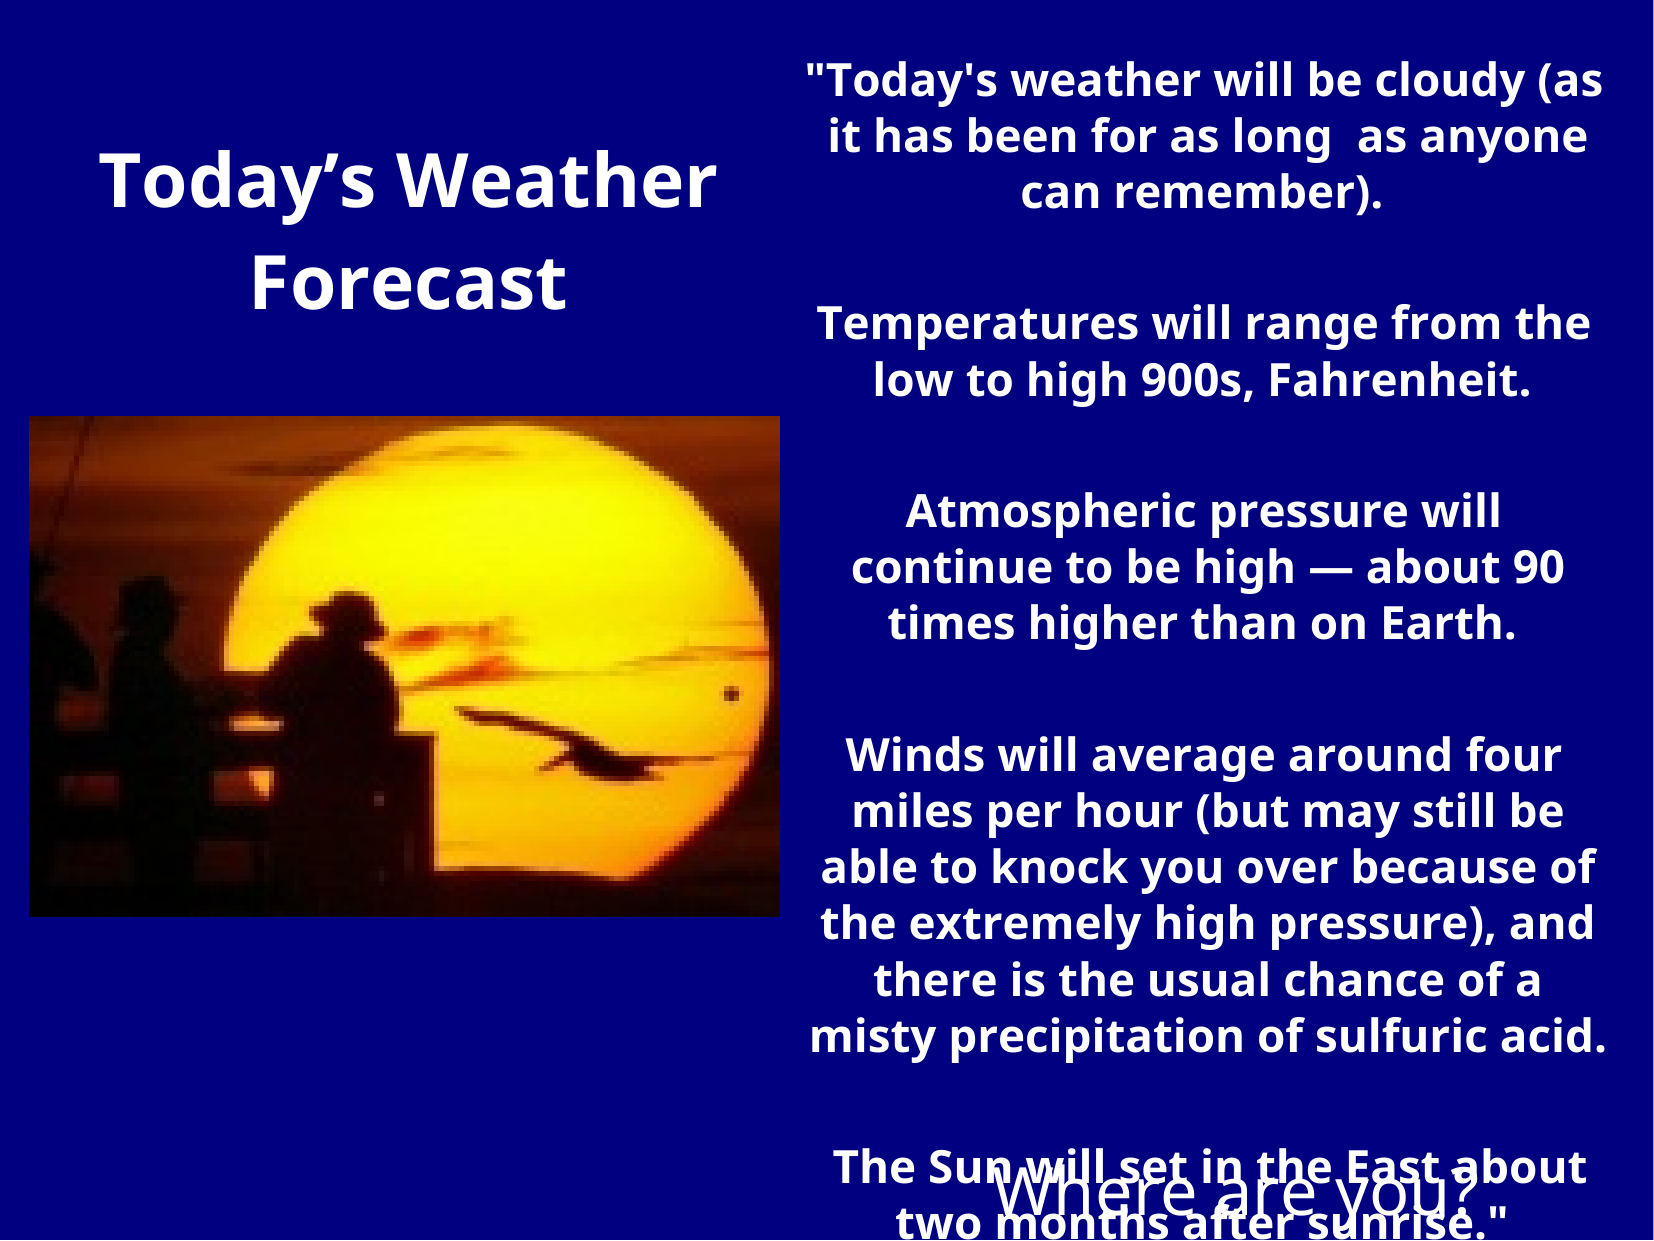

"Today's weather will be cloudy (as it has been for as long as anyone can remember).
Temperatures will range from the low to high 900s, Fahrenheit.
Atmospheric pressure will continue to be high — about 90 times higher than on Earth.
Winds will average around four miles per hour (but may still be able to knock you over because of the extremely high pressure), and there is the usual chance of a misty precipitation of sulfuric acid.
 The Sun will set in the East about two months after sunrise."
# Today’s Weather Forecast
Where are you?